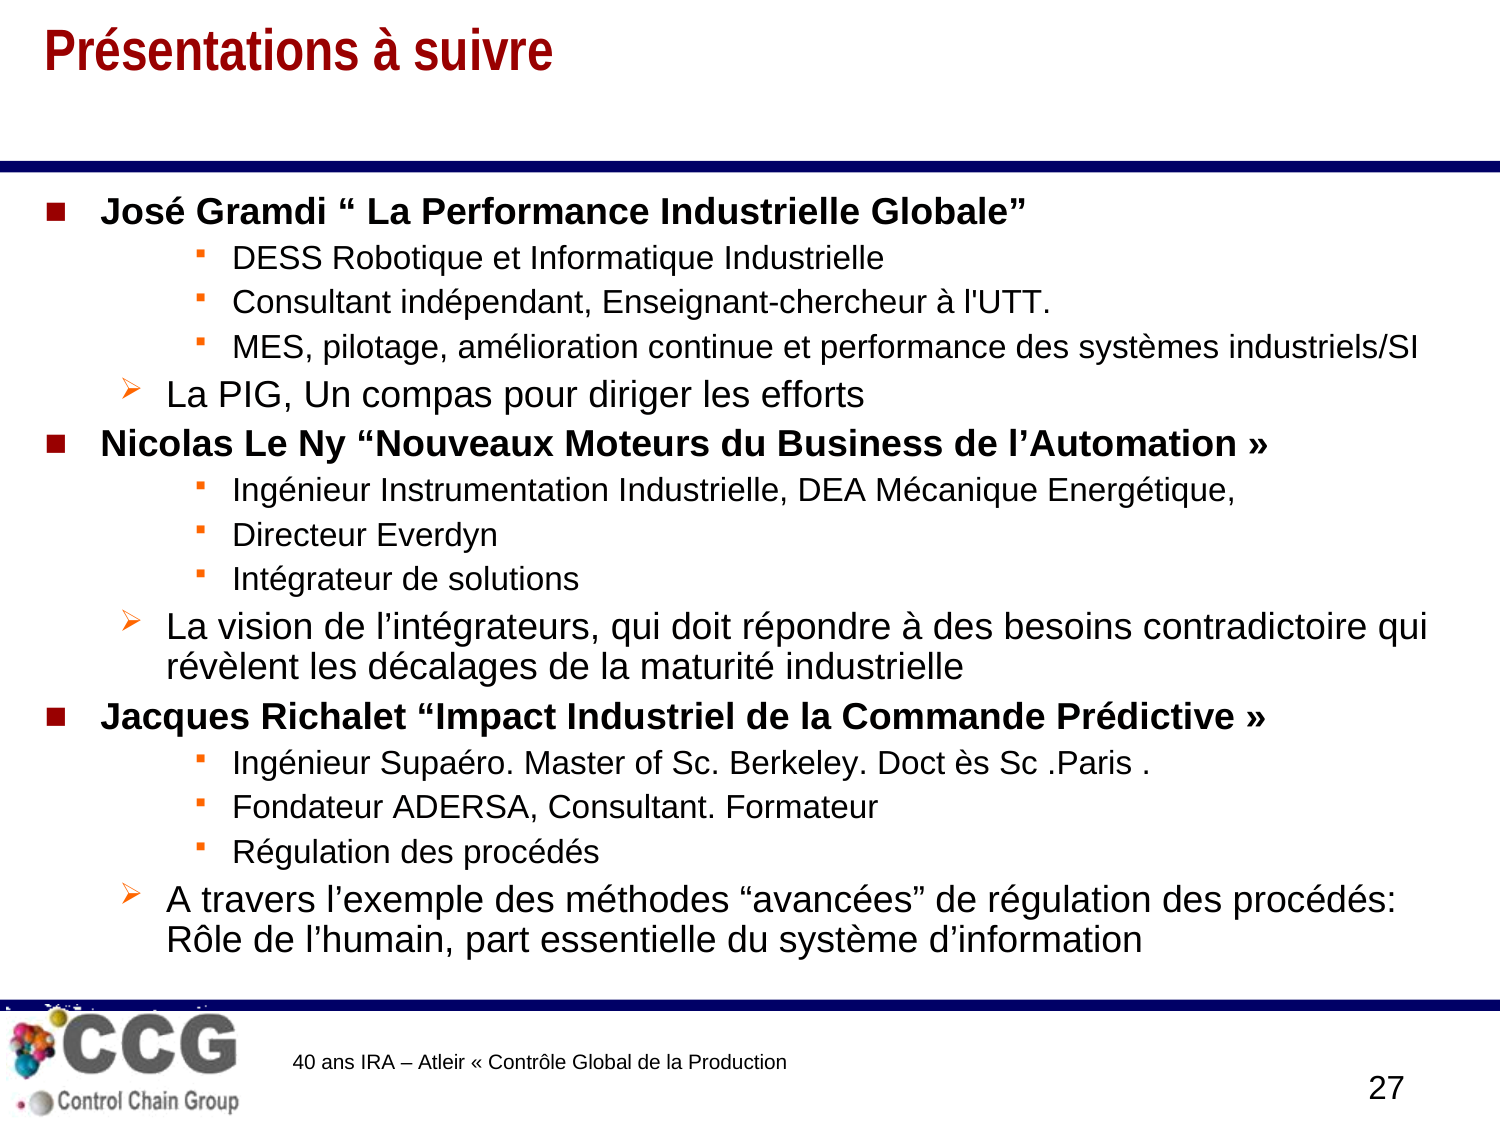

# Présentations à suivre
José Gramdi “ La Performance Industrielle Globale”
DESS Robotique et Informatique Industrielle
Consultant indépendant, Enseignant-chercheur à l'UTT.
MES, pilotage, amélioration continue et performance des systèmes industriels/SI
La PIG, Un compas pour diriger les efforts
Nicolas Le Ny “Nouveaux Moteurs du Business de l’Automation »
Ingénieur Instrumentation Industrielle, DEA Mécanique Energétique,
Directeur Everdyn
Intégrateur de solutions
La vision de l’intégrateurs, qui doit répondre à des besoins contradictoire qui révèlent les décalages de la maturité industrielle
Jacques Richalet “Impact Industriel de la Commande Prédictive »
Ingénieur Supaéro. Master of Sc. Berkeley. Doct ès Sc .Paris .
Fondateur ADERSA, Consultant. Formateur
Régulation des procédés
A travers l’exemple des méthodes “avancées” de régulation des procédés: Rôle de l’humain, part essentielle du système d’information